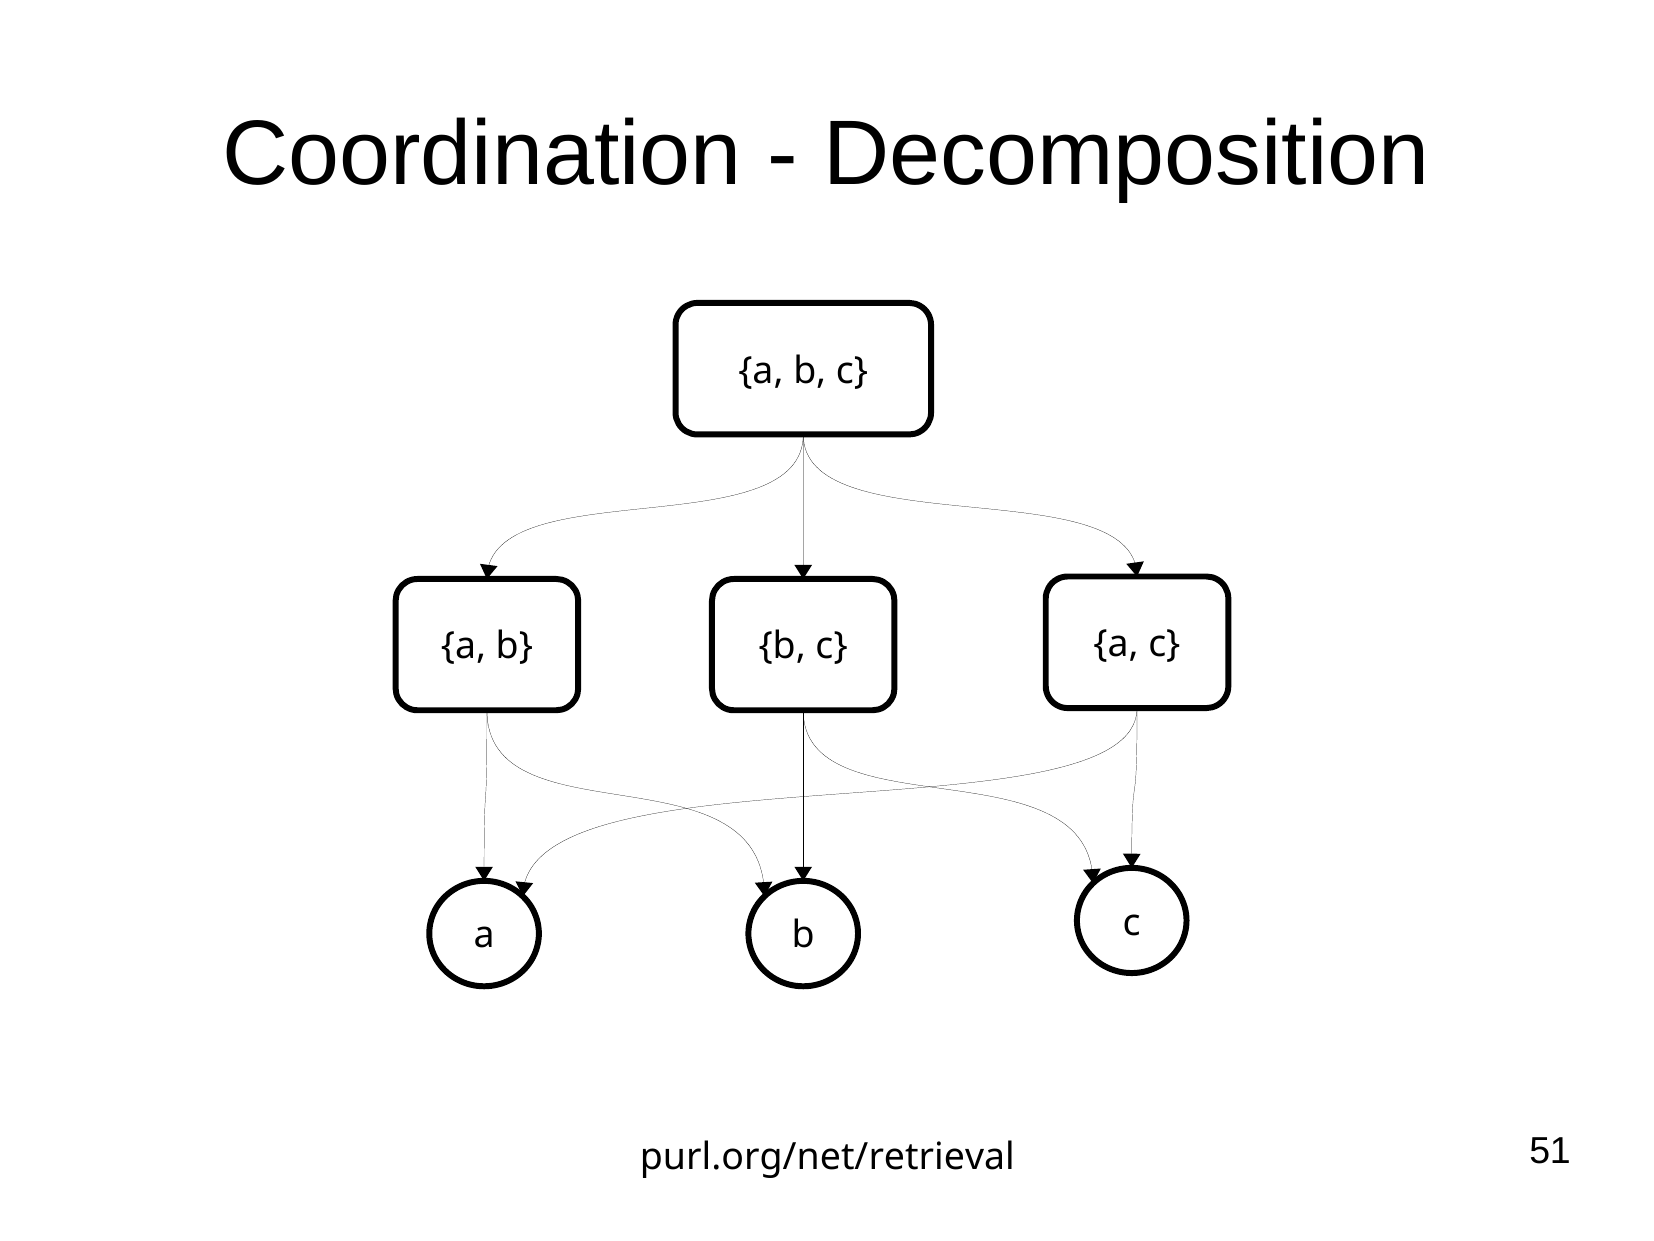

# Coordination - Decomposition
{a, b, c}
{a, c}
{a, b}
{b, c}
c
a
b
purl.org/net/retrieval
51